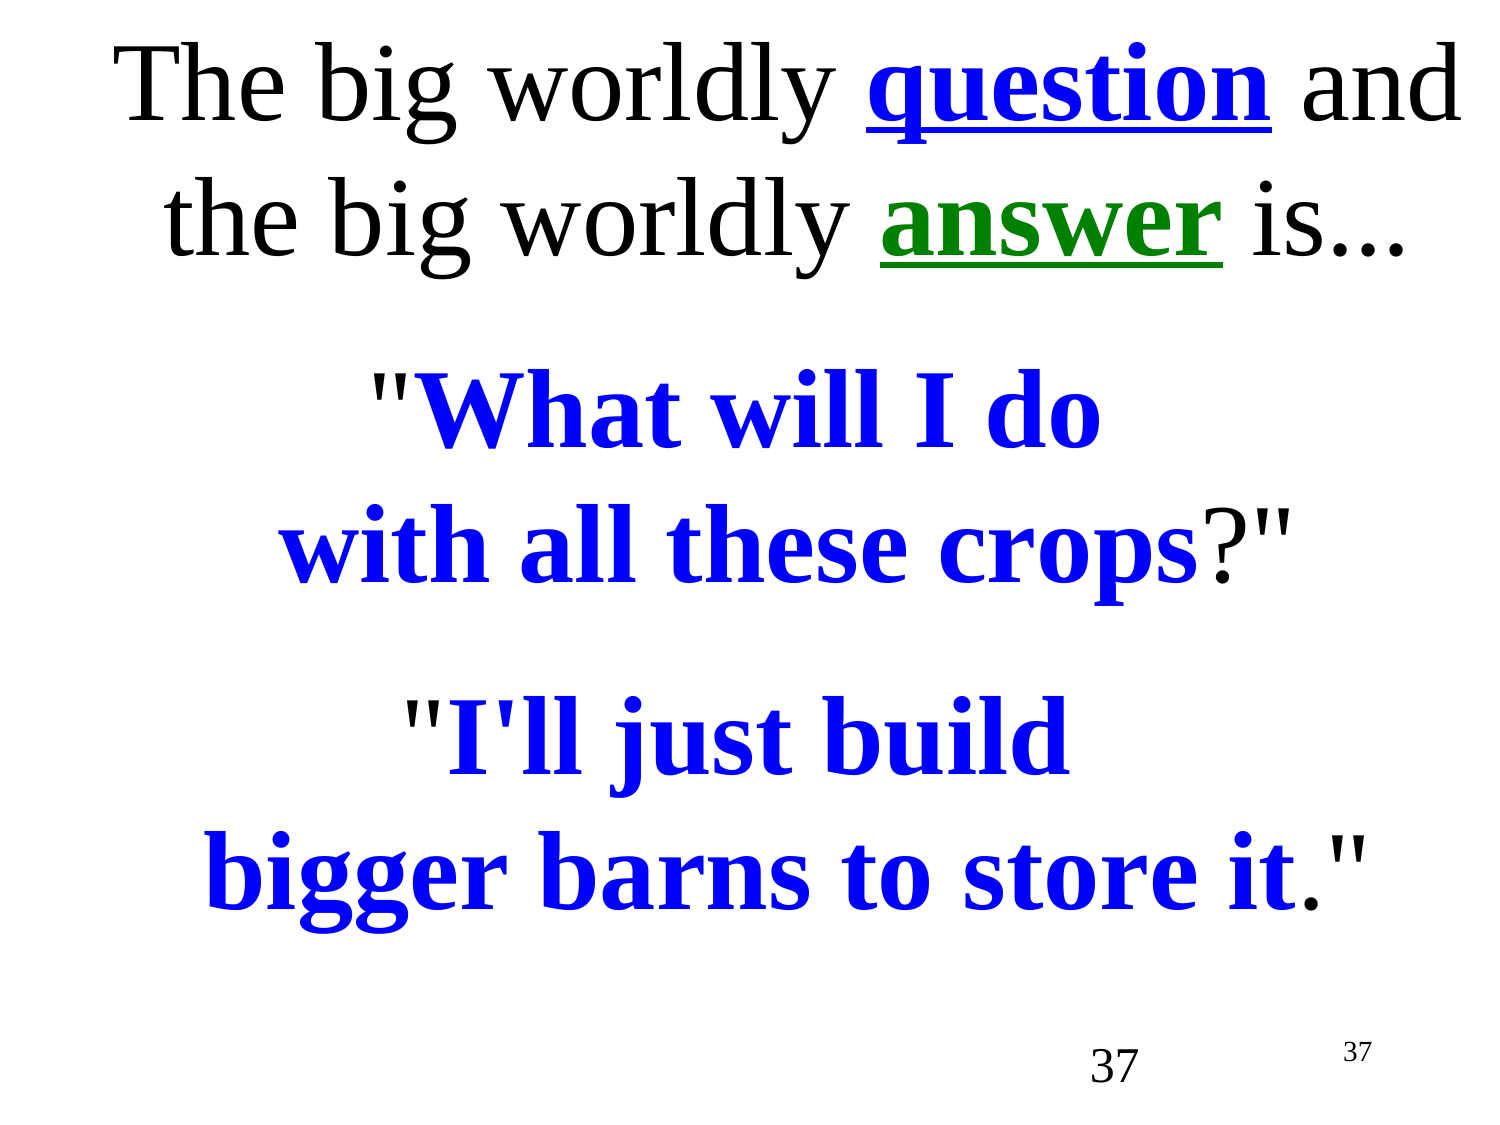

The big worldly question and the big worldly answer is...
"What will I do
with all these crops?"
"I'll just build
bigger barns to store it."
37